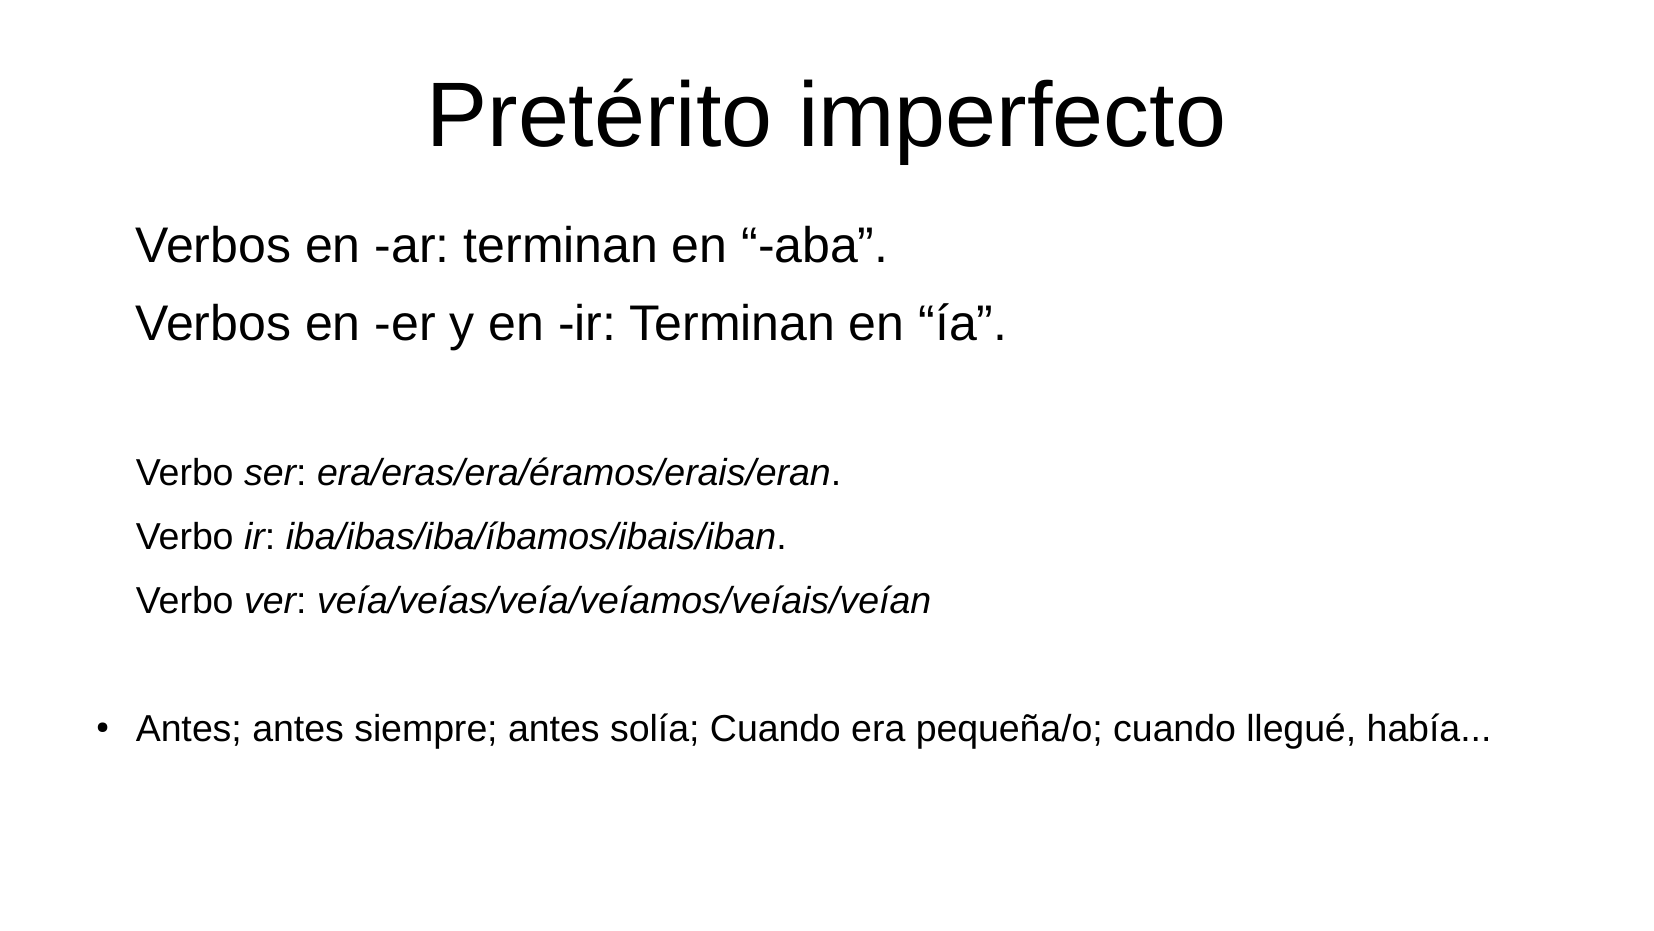

# Pretérito imperfecto
Verbos en -ar: terminan en “-aba”.
Verbos en -er y en -ir: Terminan en “ía”.
Verbo ser: era/eras/era/éramos/erais/eran.
Verbo ir: iba/ibas/iba/íbamos/ibais/iban.
Verbo ver: veía/veías/veía/veíamos/veíais/veían
Antes; antes siempre; antes solía; Cuando era pequeña/o; cuando llegué, había...